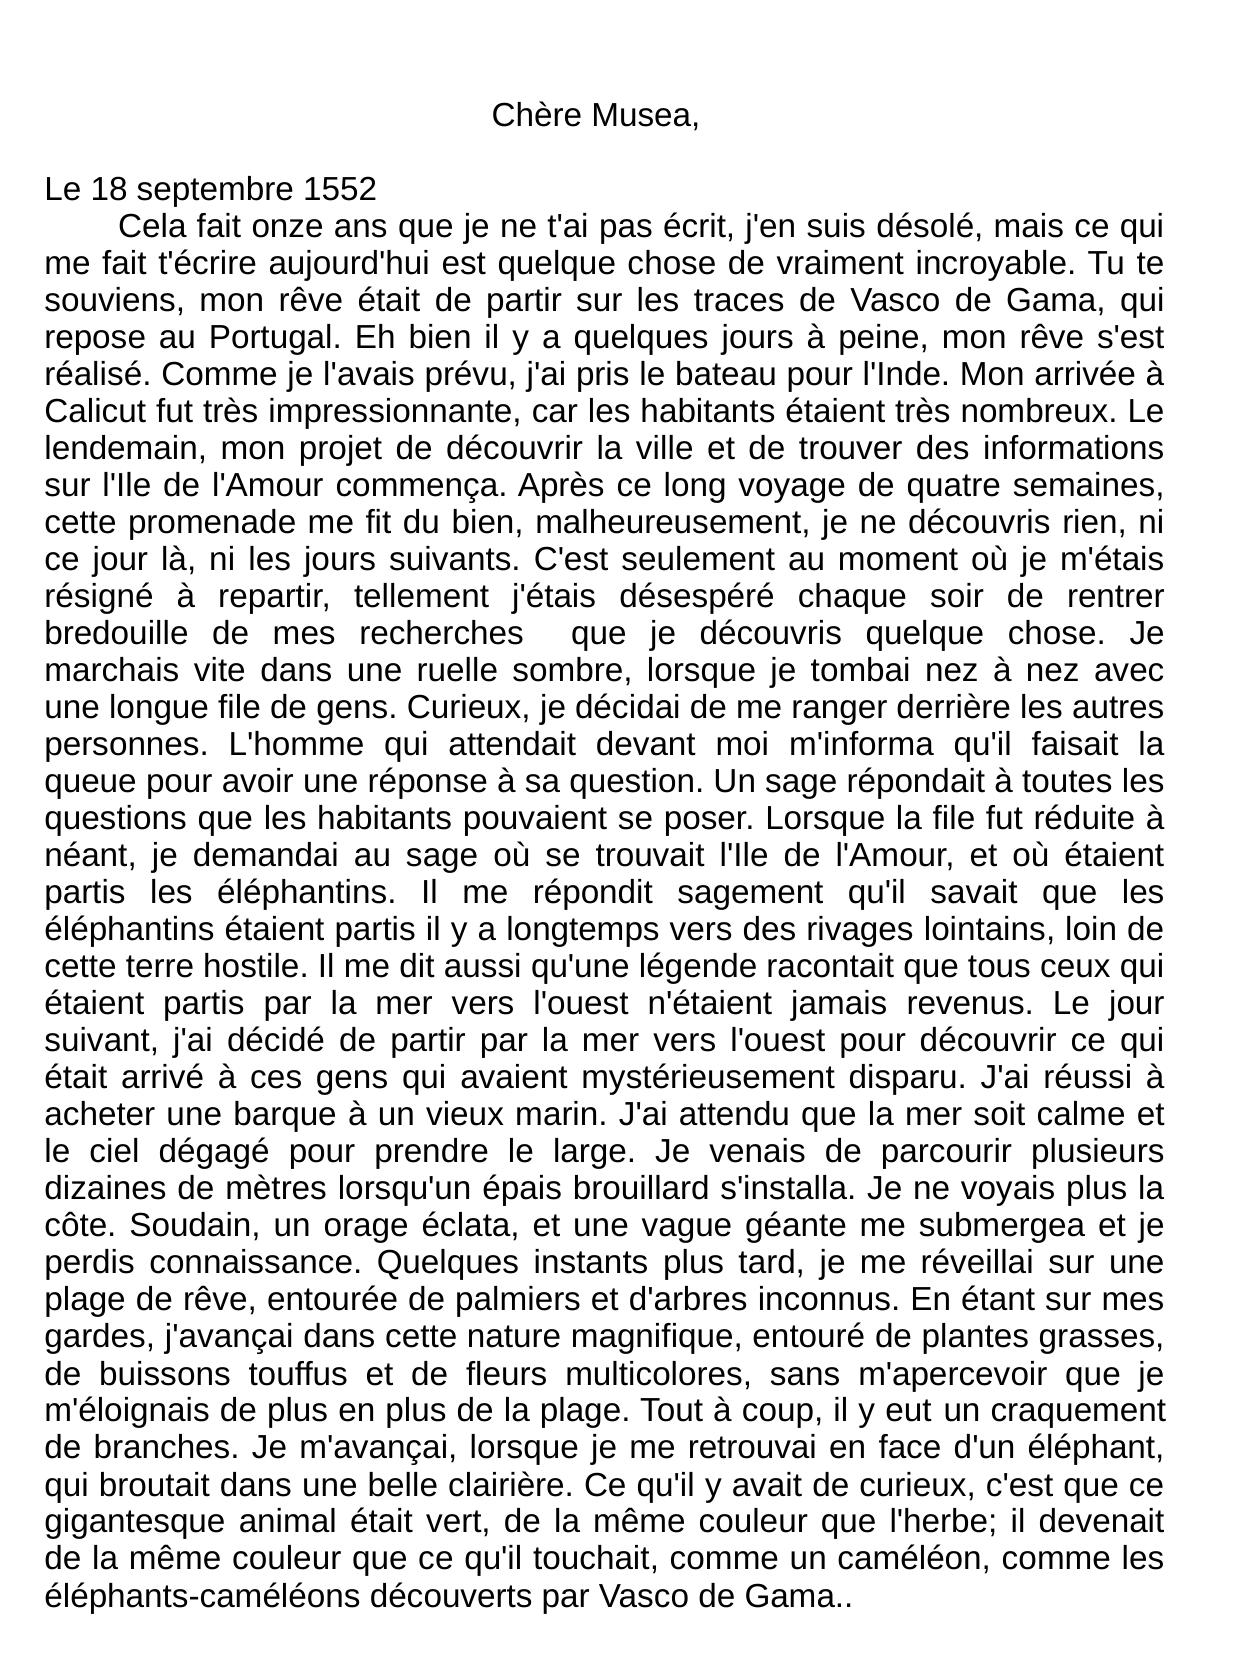

Chère Musea,
Le 18 septembre 1552
	Cela fait onze ans que je ne t'ai pas écrit, j'en suis désolé, mais ce qui me fait t'écrire aujourd'hui est quelque chose de vraiment incroyable. Tu te souviens, mon rêve était de partir sur les traces de Vasco de Gama, qui repose au Portugal. Eh bien il y a quelques jours à peine, mon rêve s'est réalisé. Comme je l'avais prévu, j'ai pris le bateau pour l'Inde. Mon arrivée à Calicut fut très impressionnante, car les habitants étaient très nombreux. Le lendemain, mon projet de découvrir la ville et de trouver des informations sur l'Ile de l'Amour commença. Après ce long voyage de quatre semaines, cette promenade me fit du bien, malheureusement, je ne découvris rien, ni ce jour là, ni les jours suivants. C'est seulement au moment où je m'étais résigné à repartir, tellement j'étais désespéré chaque soir de rentrer bredouille de mes recherches que je découvris quelque chose. Je marchais vite dans une ruelle sombre, lorsque je tombai nez à nez avec une longue file de gens. Curieux, je décidai de me ranger derrière les autres personnes. L'homme qui attendait devant moi m'informa qu'il faisait la queue pour avoir une réponse à sa question. Un sage répondait à toutes les questions que les habitants pouvaient se poser. Lorsque la file fut réduite à néant, je demandai au sage où se trouvait l'Ile de l'Amour, et où étaient partis les éléphantins. Il me répondit sagement qu'il savait que les éléphantins étaient partis il y a longtemps vers des rivages lointains, loin de cette terre hostile. Il me dit aussi qu'une légende racontait que tous ceux qui étaient partis par la mer vers l'ouest n'étaient jamais revenus. Le jour suivant, j'ai décidé de partir par la mer vers l'ouest pour découvrir ce qui était arrivé à ces gens qui avaient mystérieusement disparu. J'ai réussi à acheter une barque à un vieux marin. J'ai attendu que la mer soit calme et le ciel dégagé pour prendre le large. Je venais de parcourir plusieurs dizaines de mètres lorsqu'un épais brouillard s'installa. Je ne voyais plus la côte. Soudain, un orage éclata, et une vague géante me submergea et je perdis connaissance. Quelques instants plus tard, je me réveillai sur une plage de rêve, entourée de palmiers et d'arbres inconnus. En étant sur mes gardes, j'avançai dans cette nature magnifique, entouré de plantes grasses, de buissons touffus et de fleurs multicolores, sans m'apercevoir que je m'éloignais de plus en plus de la plage. Tout à coup, il y eut un craquement de branches. Je m'avançai, lorsque je me retrouvai en face d'un éléphant, qui broutait dans une belle clairière. Ce qu'il y avait de curieux, c'est que ce gigantesque animal était vert, de la même couleur que l'herbe; il devenait de la même couleur que ce qu'il touchait, comme un caméléon, comme les éléphants-caméléons découverts par Vasco de Gama..